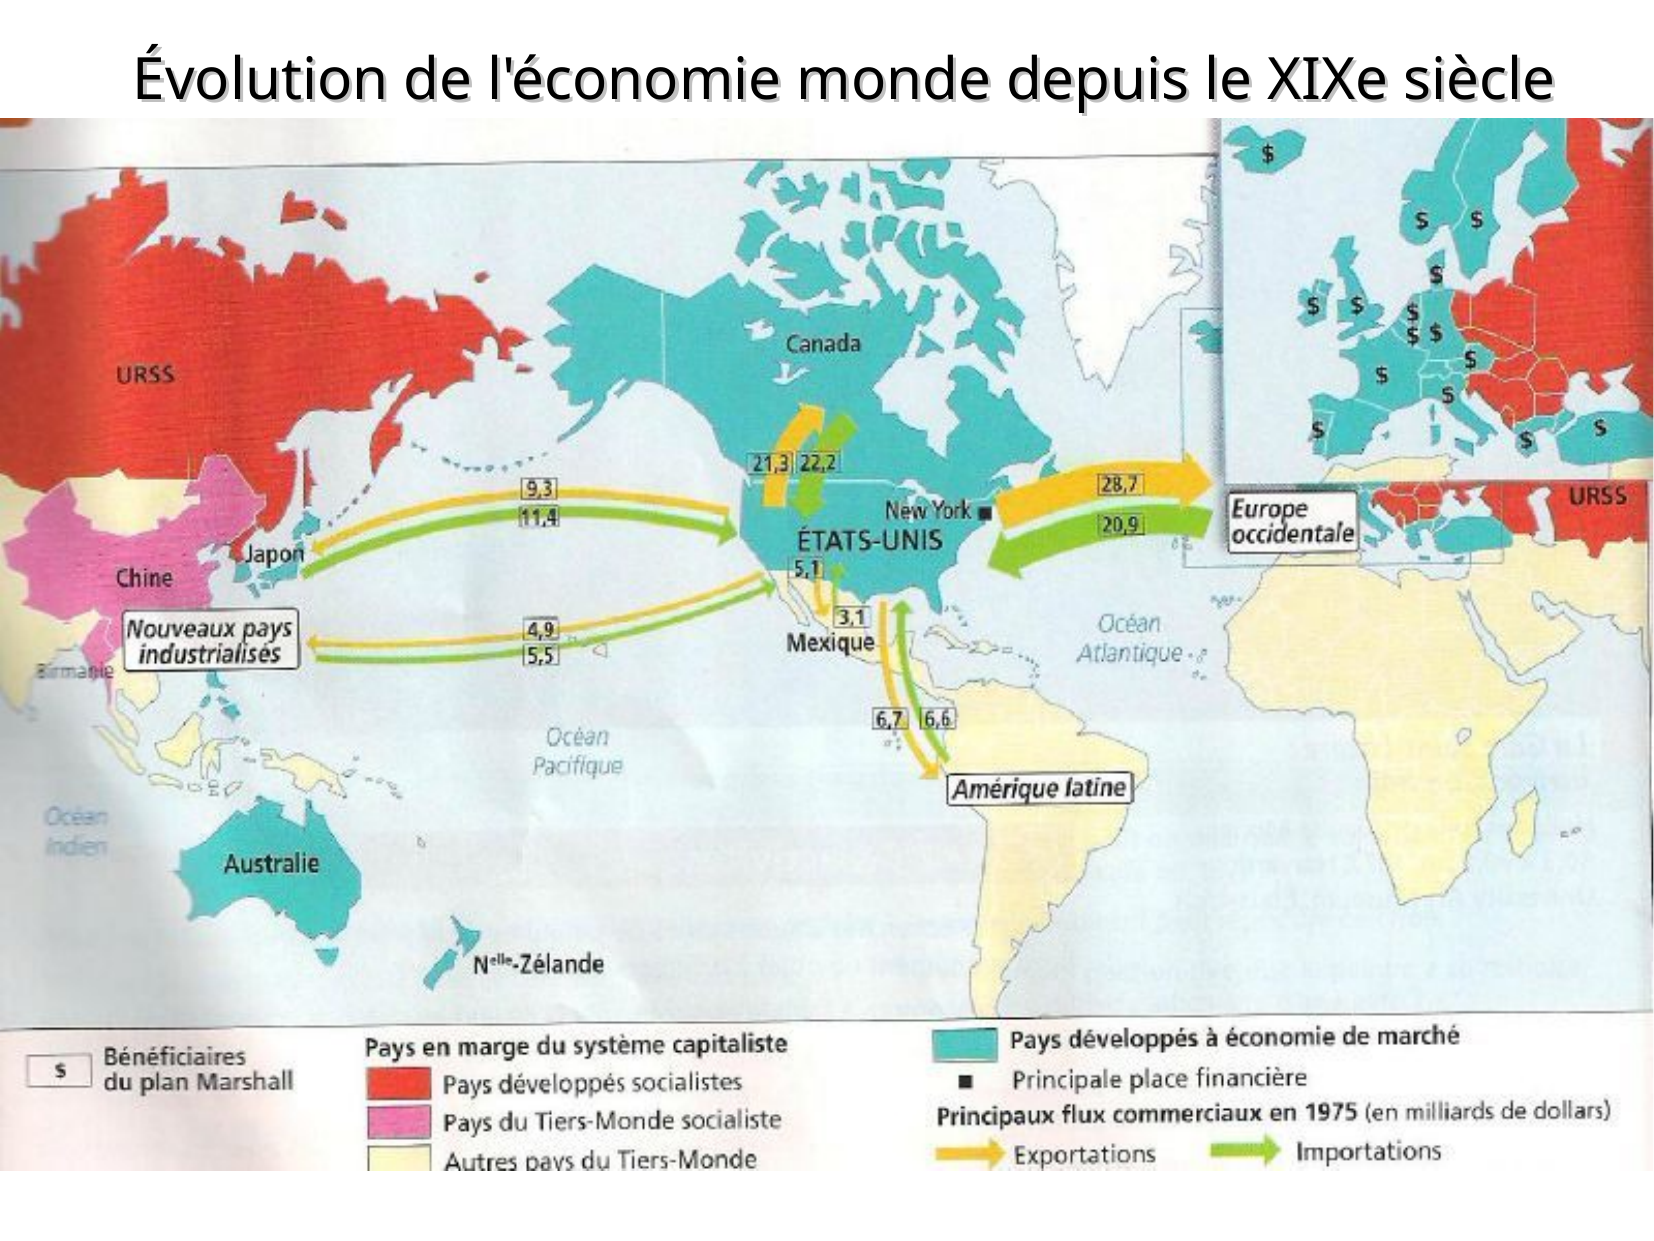

Évolution de l'économie monde depuis le XIXe siècle